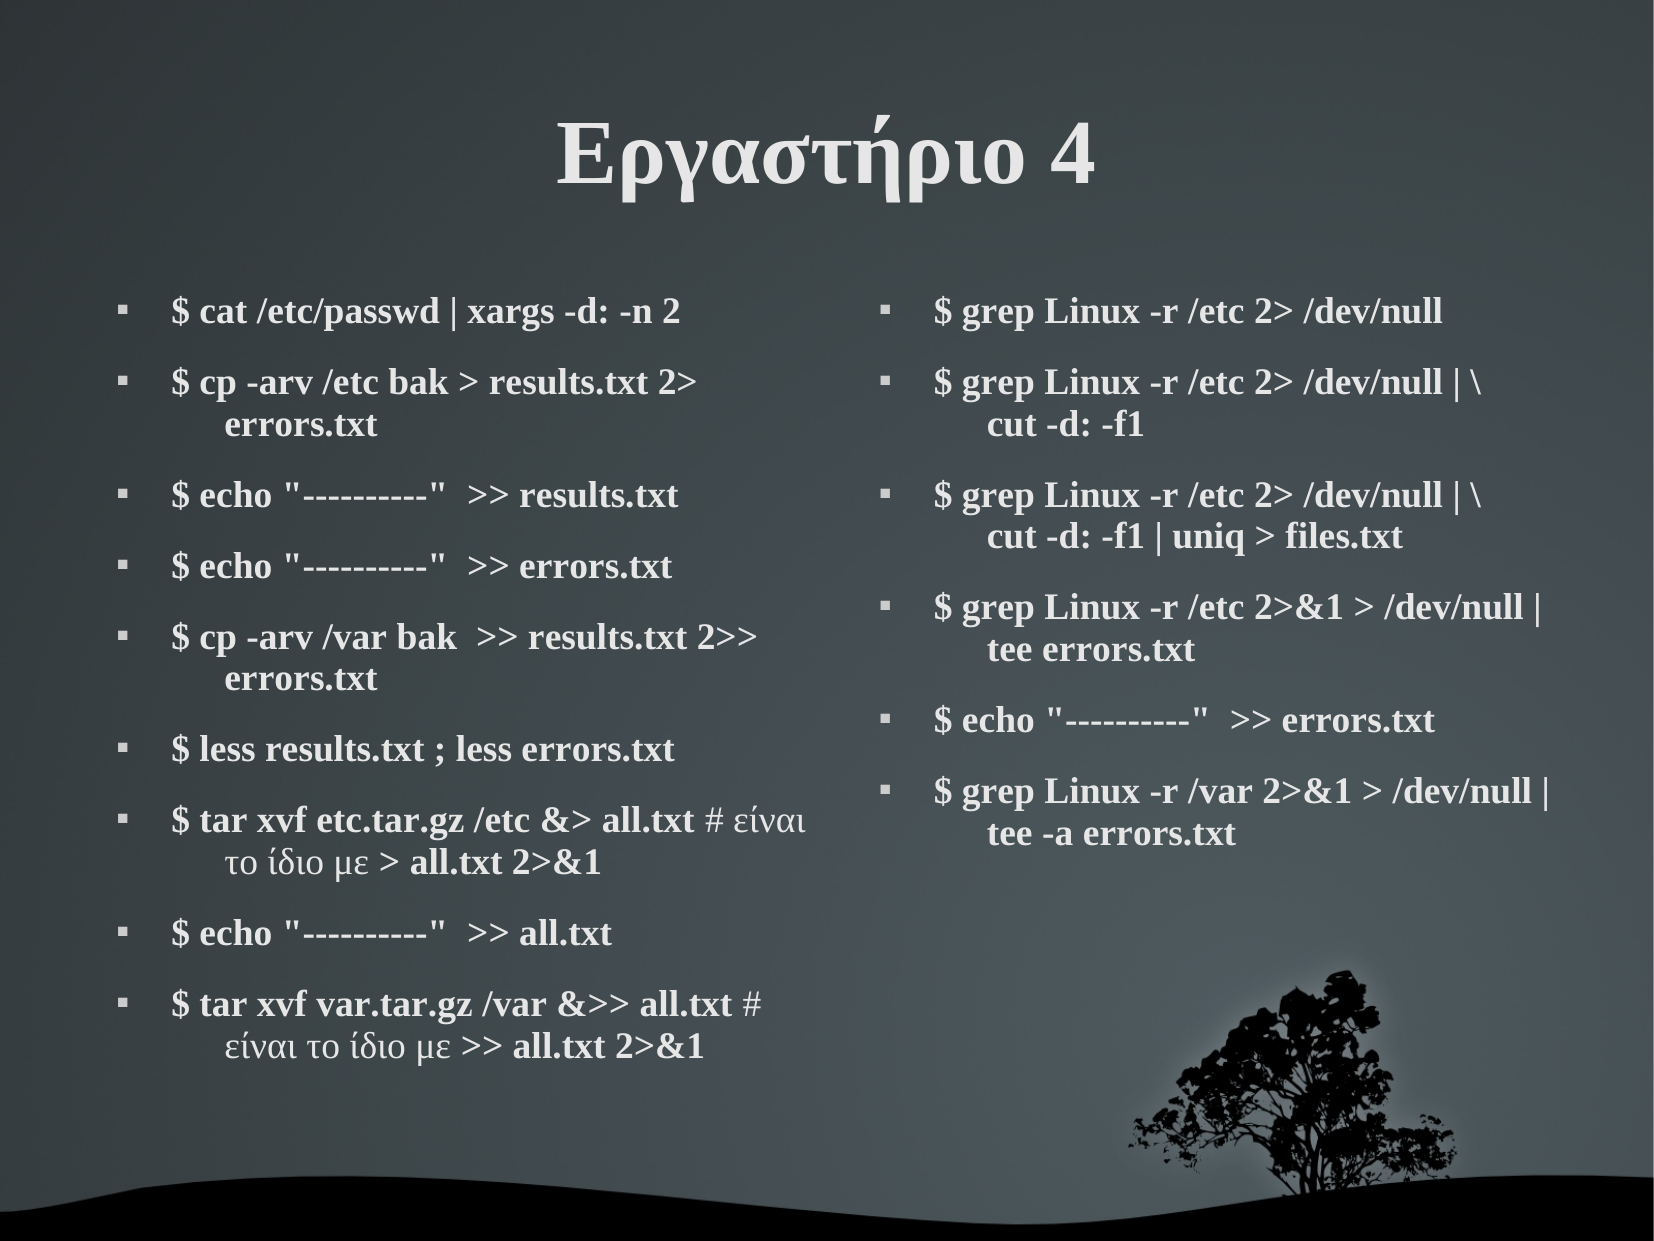

Εργαστήριο 4
# $ cat /etc/passwd | xargs -d: -n 2
$ cp -arv /etc bak > results.txt 2> errors.txt
$ echo "----------" >> results.txt
$ echo "----------" >> errors.txt
$ cp -arv /var bak >> results.txt 2>> errors.txt
$ less results.txt ; less errors.txt
$ tar xvf etc.tar.gz /etc &> all.txt # είναι το ίδιο με > all.txt 2>&1
$ echo "----------" >> all.txt
$ tar xvf var.tar.gz /var &>> all.txt # είναι το ίδιο με >> all.txt 2>&1
$ grep Linux -r /etc 2> /dev/null
$ grep Linux -r /etc 2> /dev/null | \
cut -d: -f1
$ grep Linux -r /etc 2> /dev/null | \
cut -d: -f1 | uniq > files.txt
$ grep Linux -r /etc 2>&1 > /dev/null | tee errors.txt
$ echo "----------" >> errors.txt
$ grep Linux -r /var 2>&1 > /dev/null | tee -a errors.txt